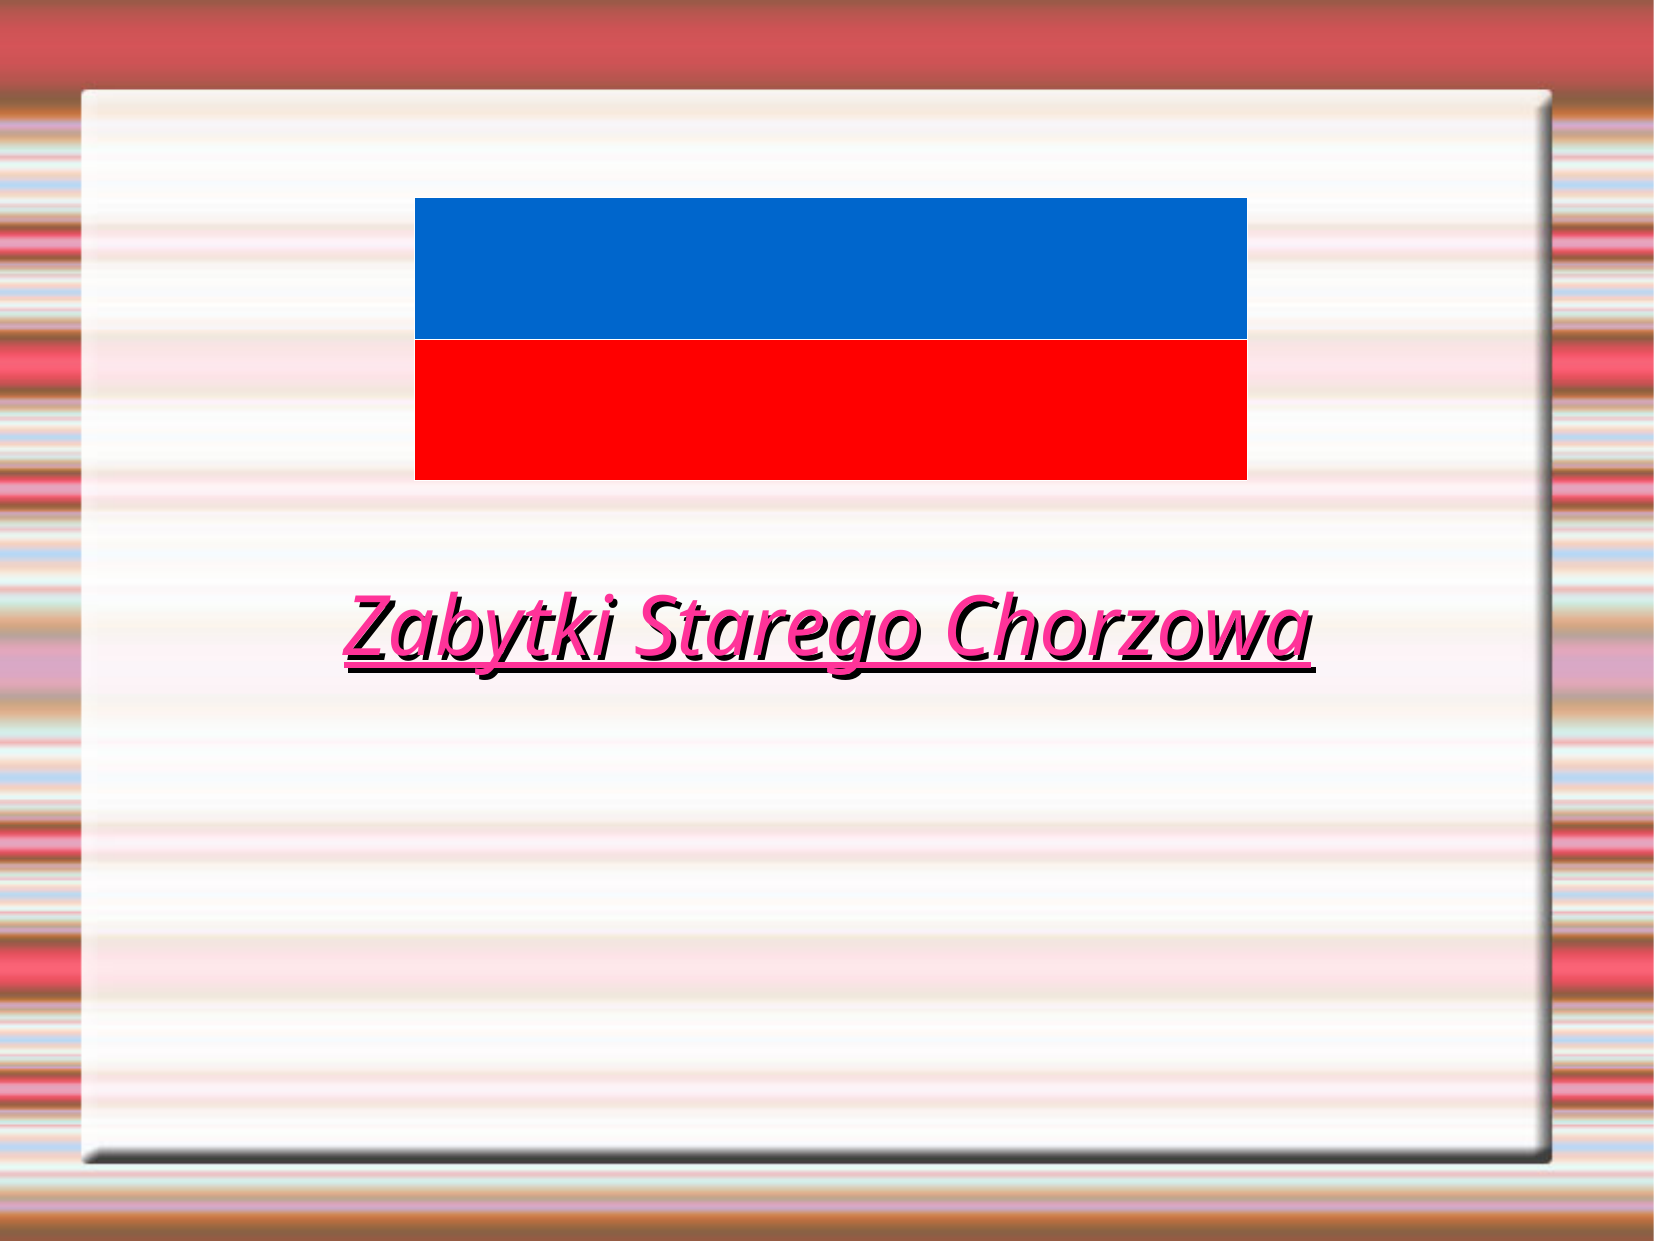

# Zabytki Starego Chorzowa
| |
| --- |
| |